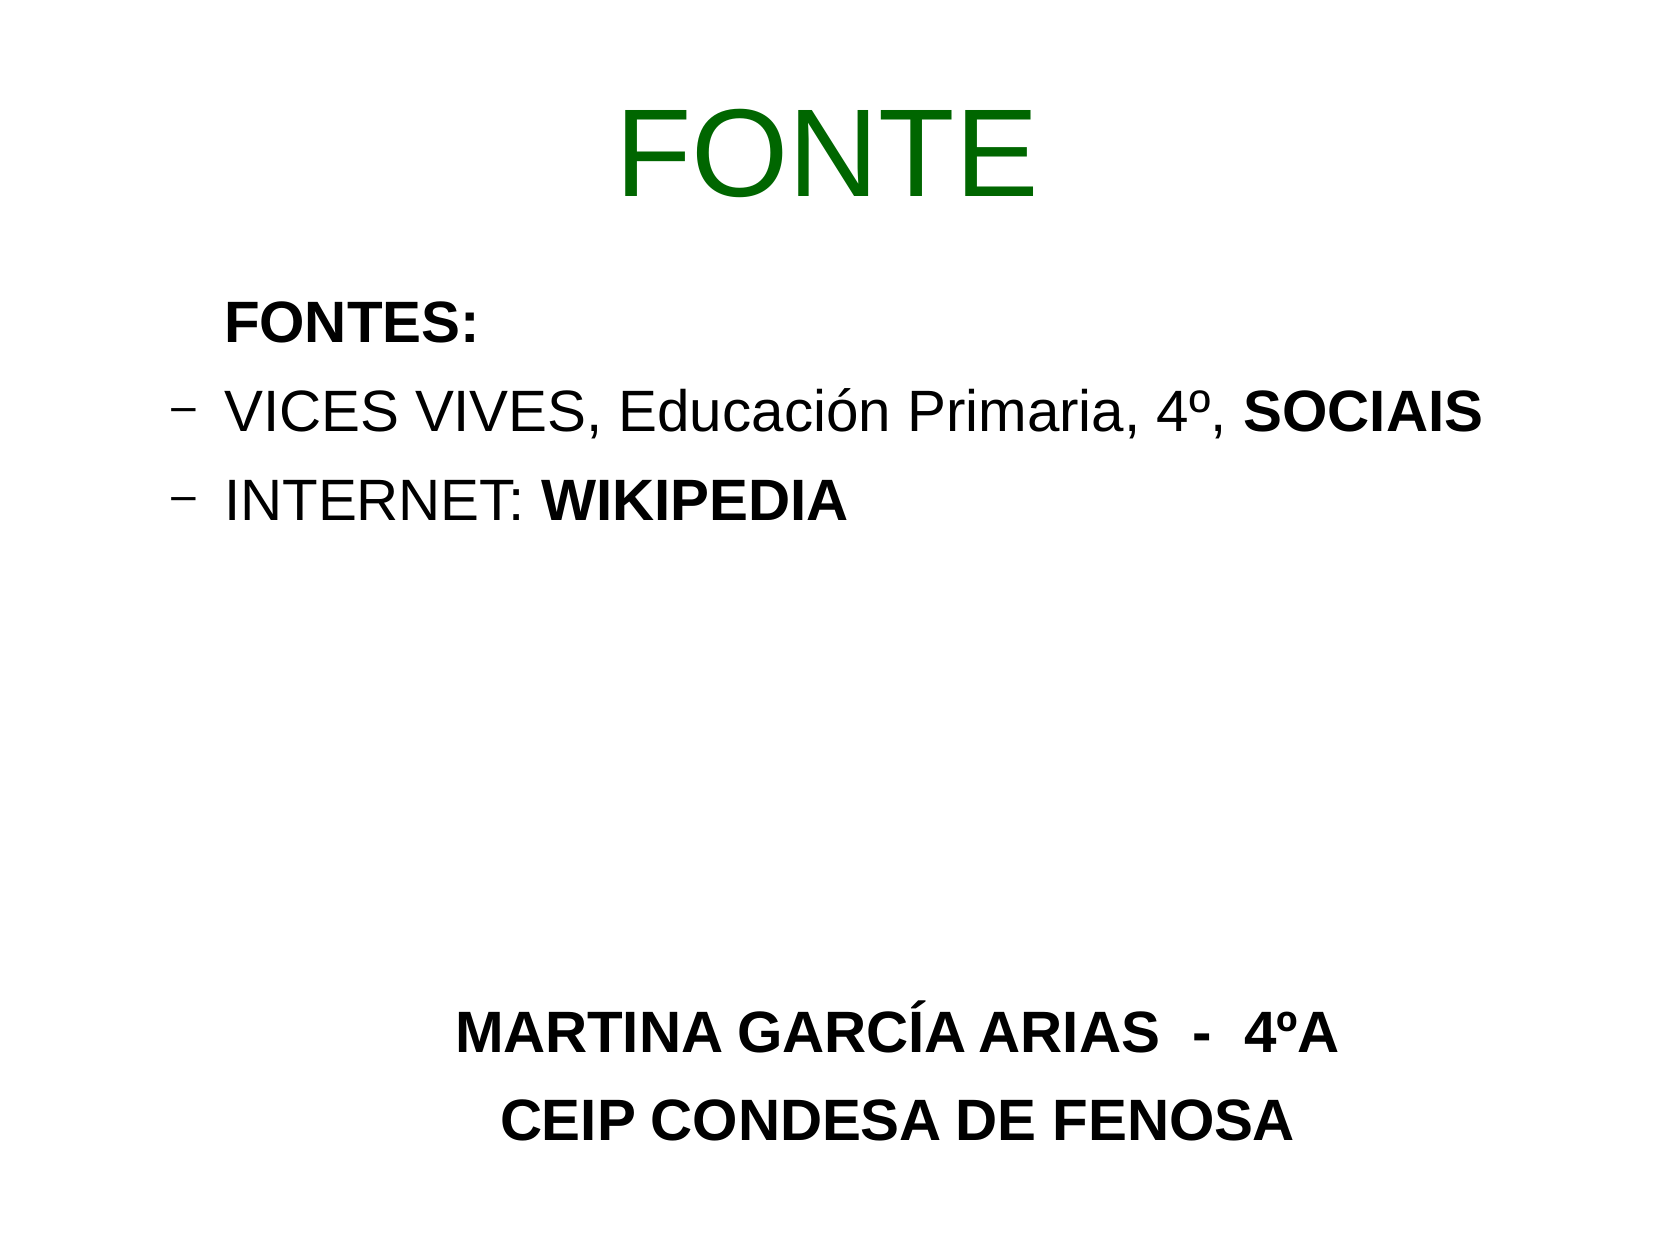

# FONTE
FONTES:
VICES VIVES, Educación Primaria, 4º, SOCIAIS
INTERNET: WIKIPEDIA
MARTINA GARCÍA ARIAS - 4ºA
CEIP CONDESA DE FENOSA